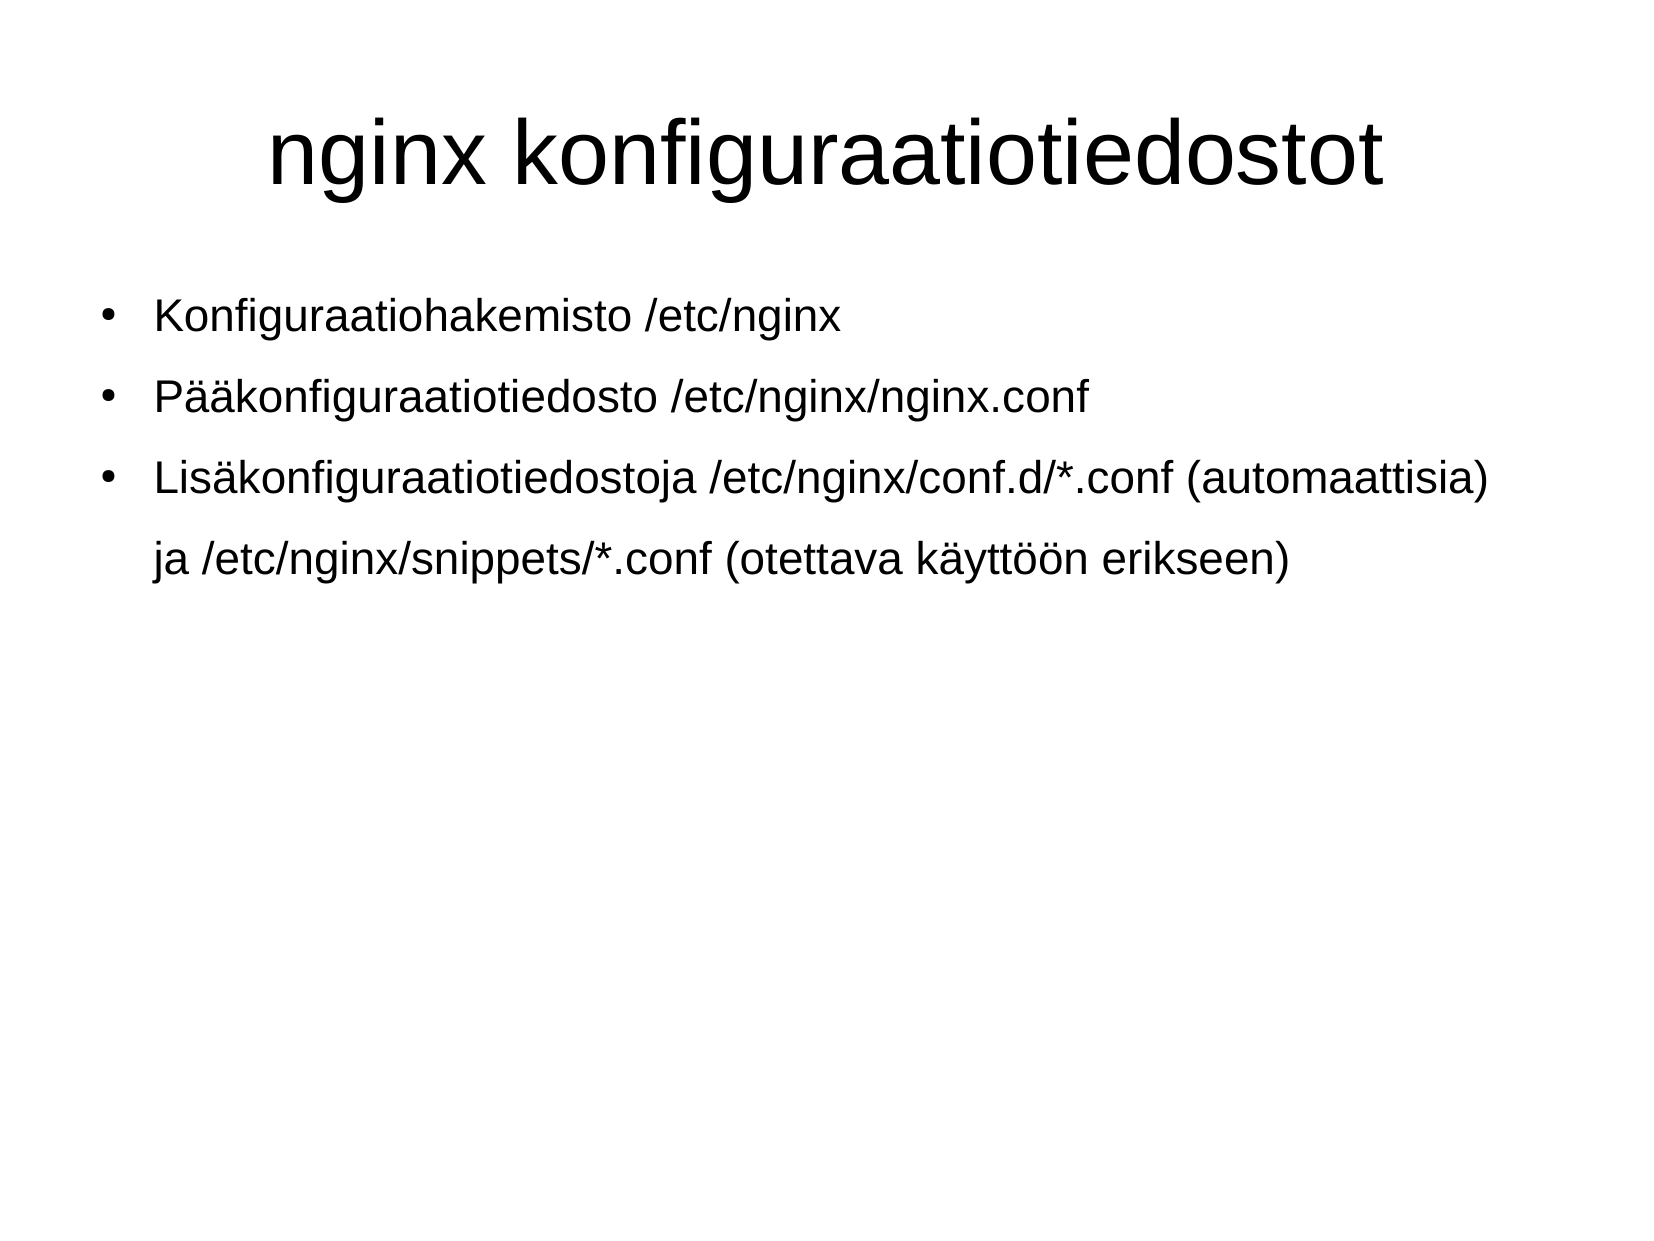

# nginx konfiguraatiotiedostot
Konfiguraatiohakemisto /etc/nginx
Pääkonfiguraatiotiedosto /etc/nginx/nginx.conf
Lisäkonfiguraatiotiedostoja /etc/nginx/conf.d/*.conf (automaattisia)
ja /etc/nginx/snippets/*.conf (otettava käyttöön erikseen)